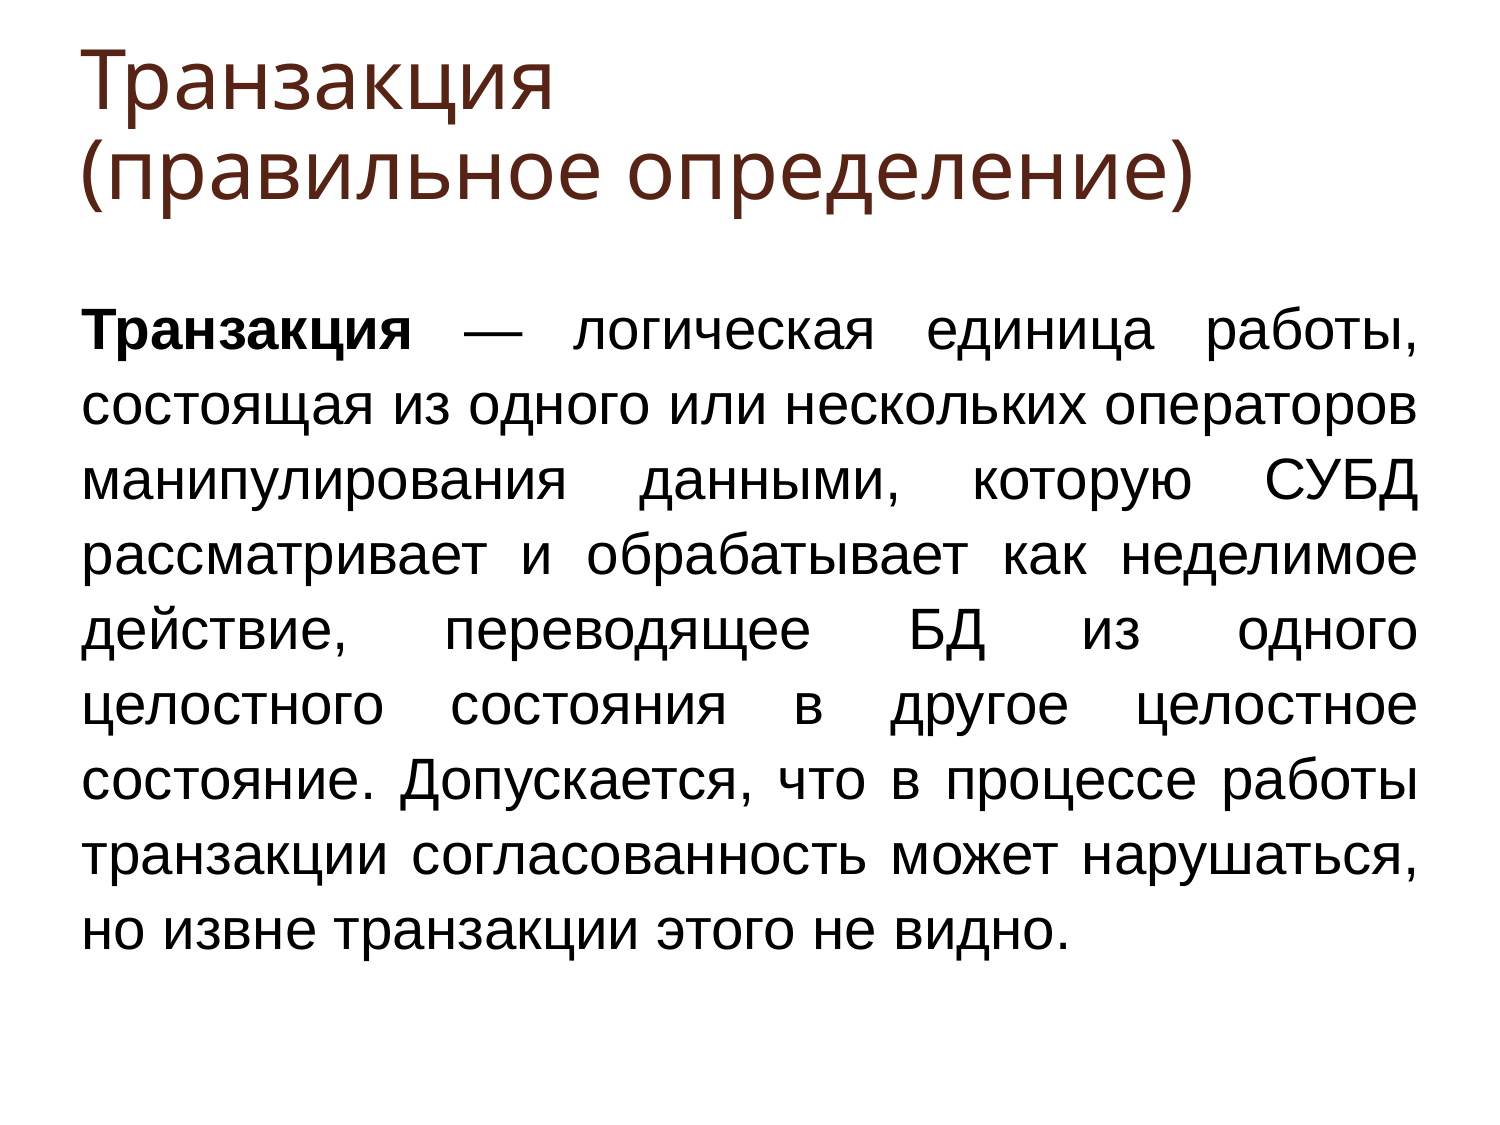

# Транзакция (правильное определение)
Транзакция — логическая единица работы, состоящая из одного или нескольких операторов манипулирования данными, которую СУБД рассматривает и обрабатывает как неделимое действие, переводящее БД из одного целостного состояния в другое целостное состояние. Допускается, что в процессе работы транзакции согласованность может нарушаться, но извне транзакции этого не видно.